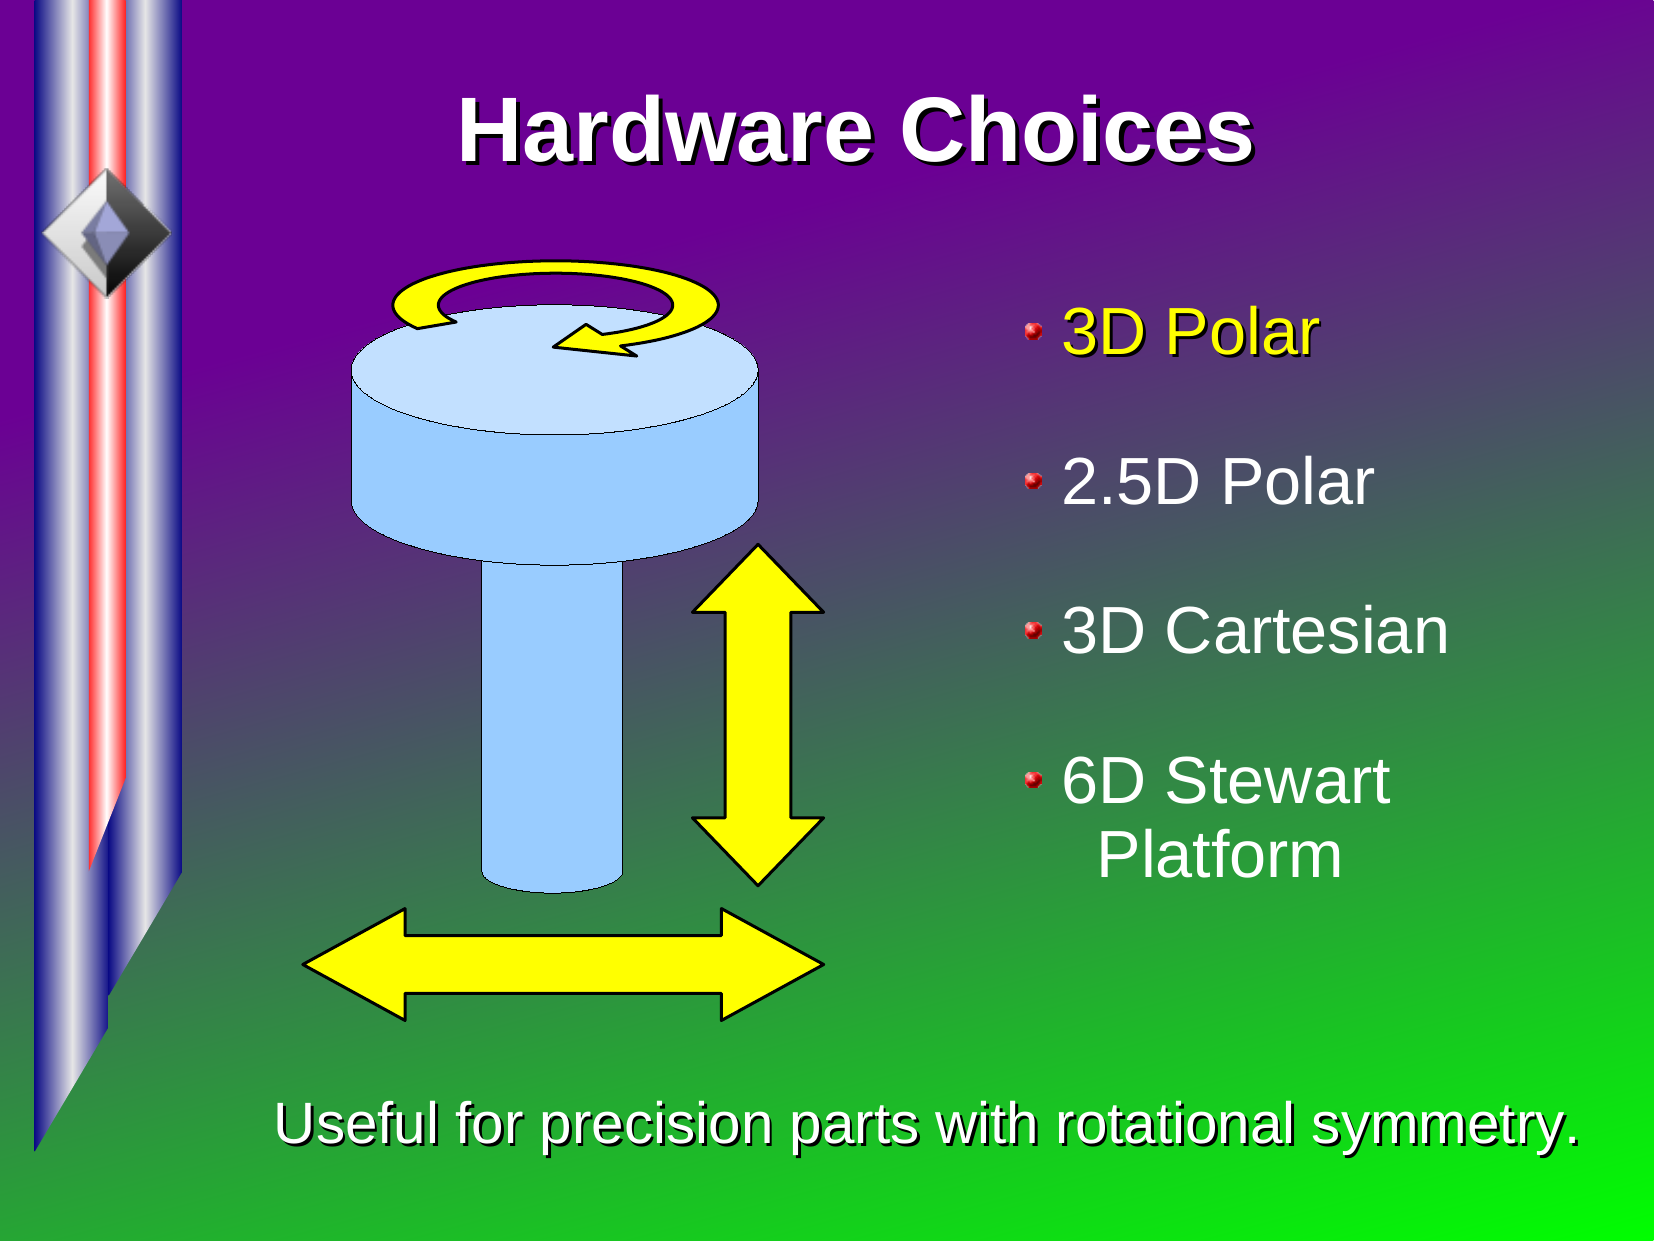

# Hardware Choices
3D Polar
2.5D Polar
3D Cartesian
6D Stewart Platform
Useful for precision parts with rotational symmetry.